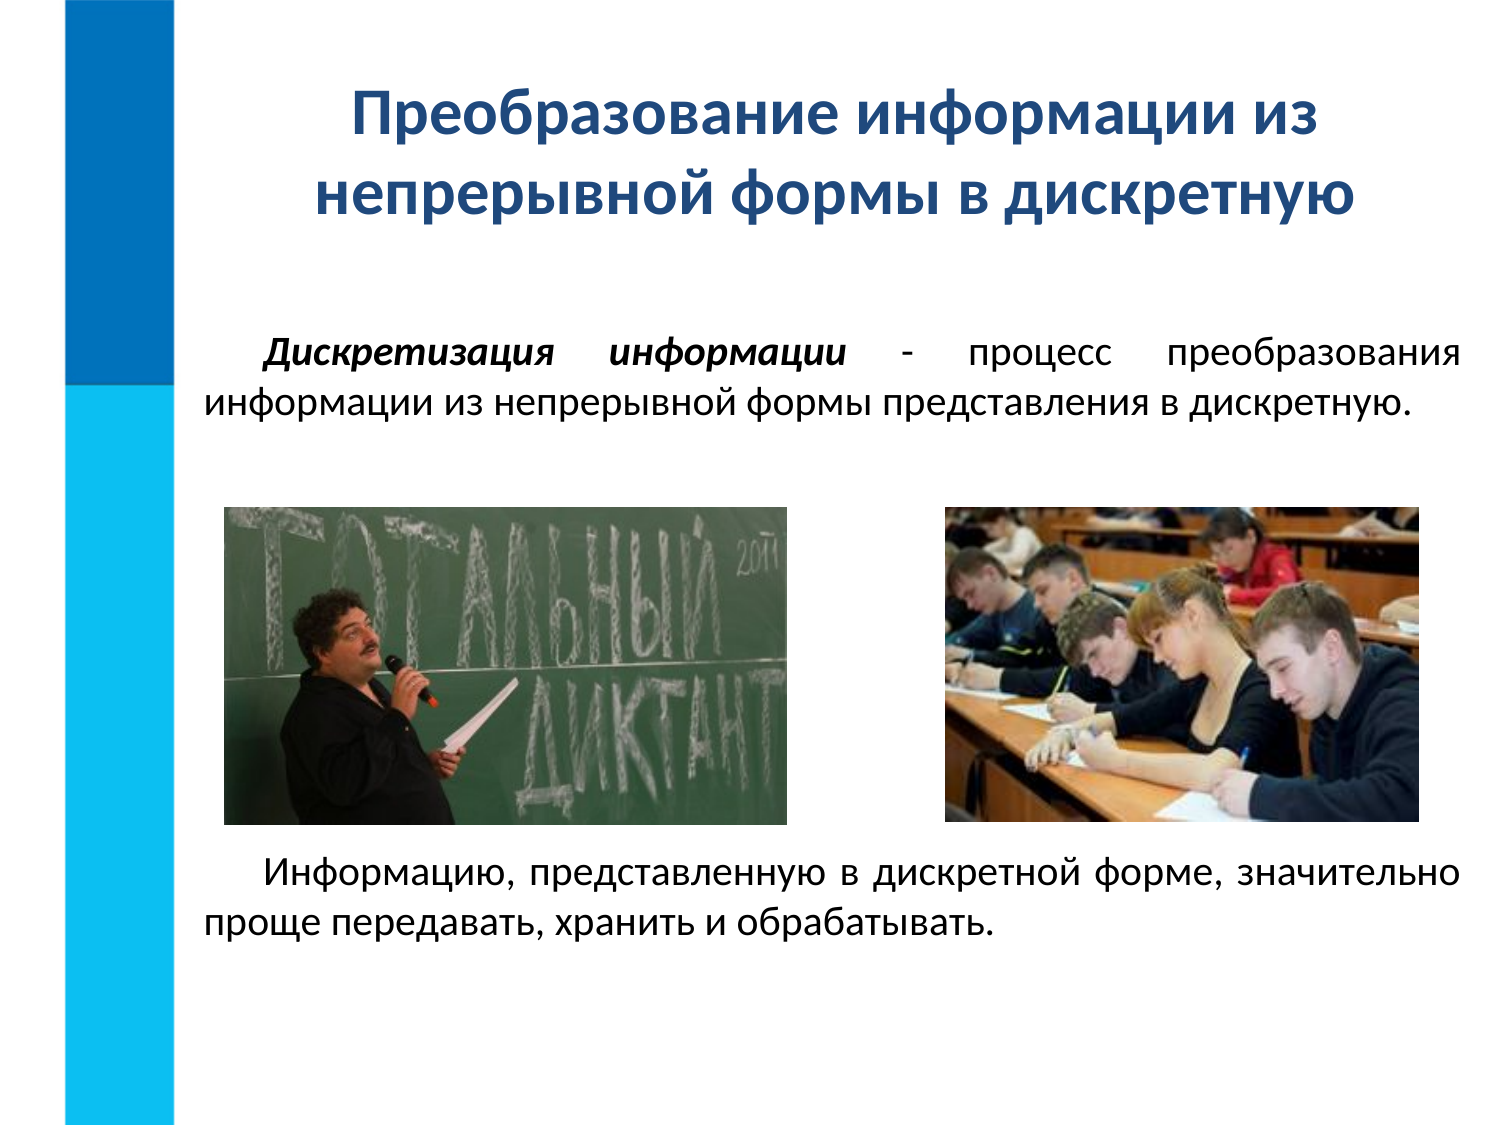

Преобразование информации из непрерывной формы в дискретную
Дискретизация информации - процесс преобразования информации из непрерывной формы представления в дискретную.
Информацию, представленную в дискретной форме, значительно проще передавать, хранить и обрабатывать.